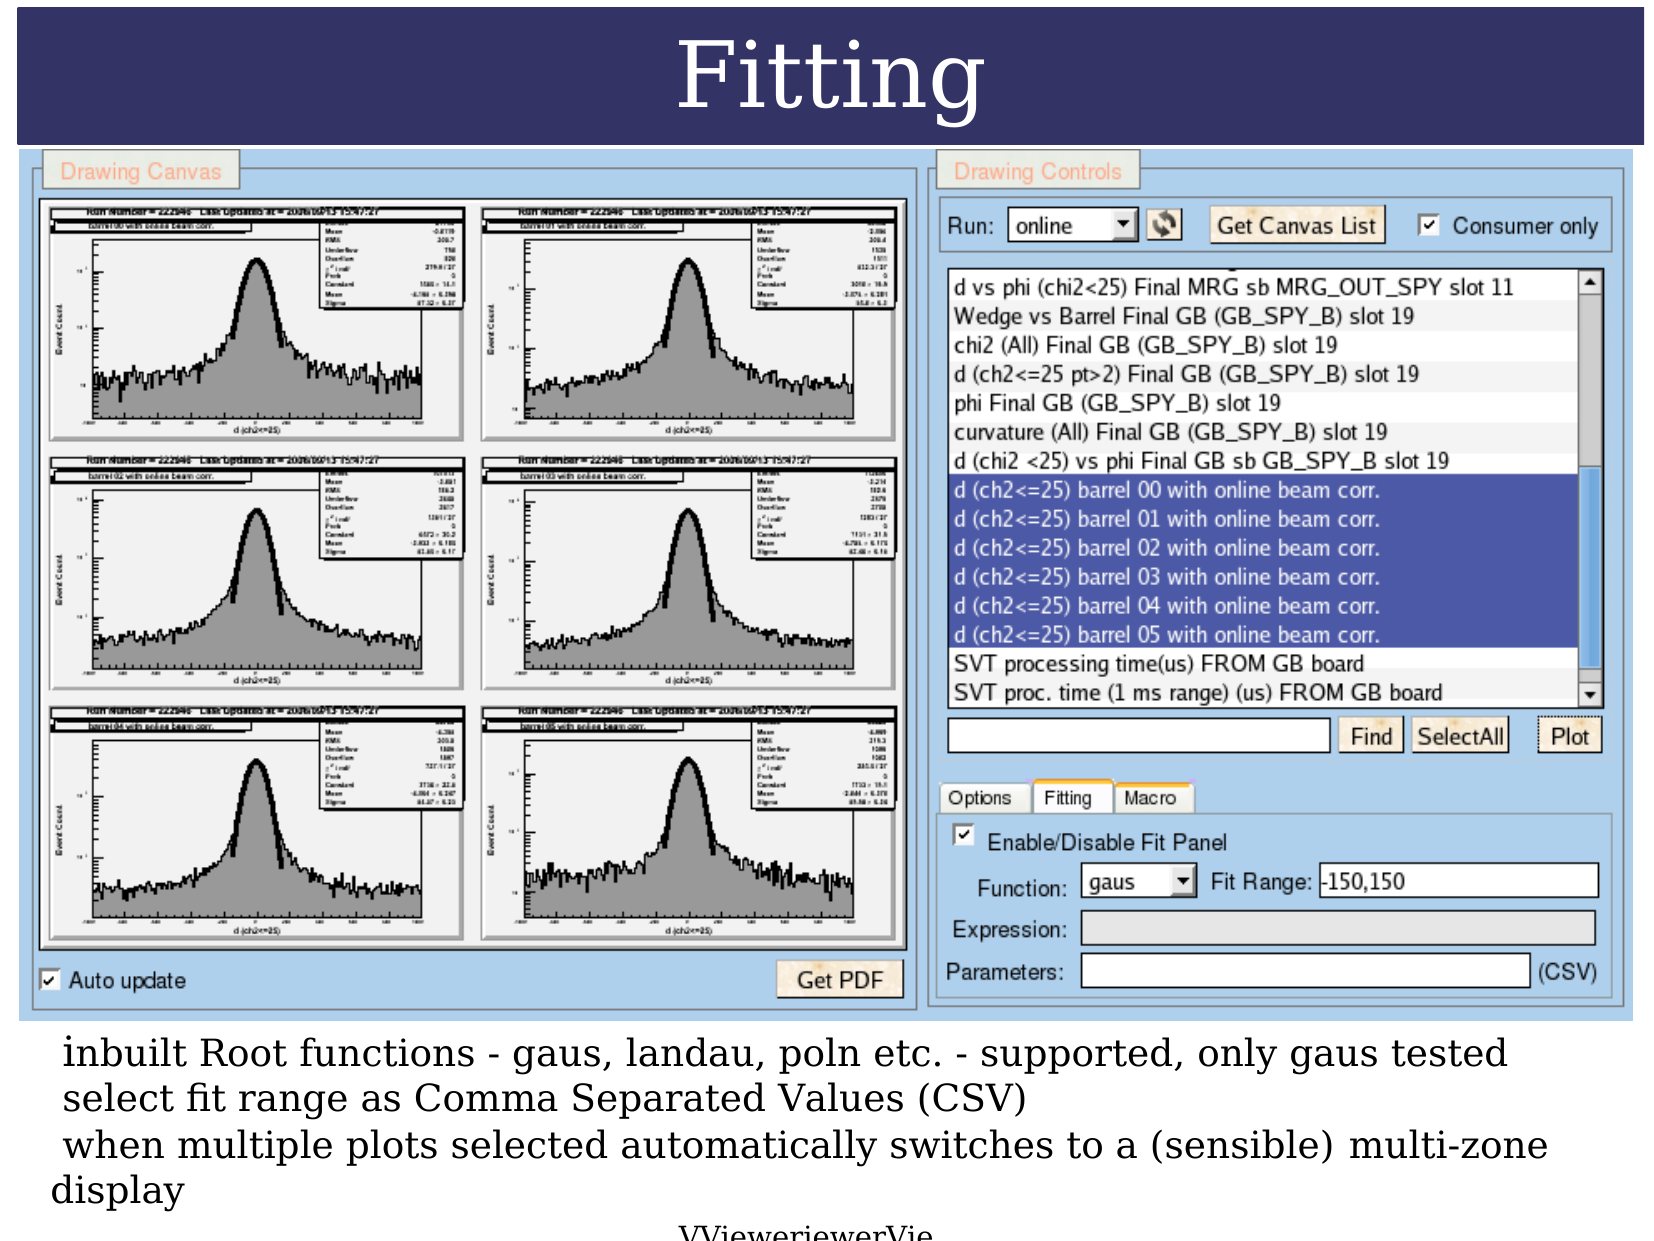

# Fitting
 inbuilt Root functions - gaus, landau, poln etc. - supported, only gaus tested
 select fit range as Comma Separated Values (CSV)
 when multiple plots selected automatically switches to a (sensible) multi-zone display
16